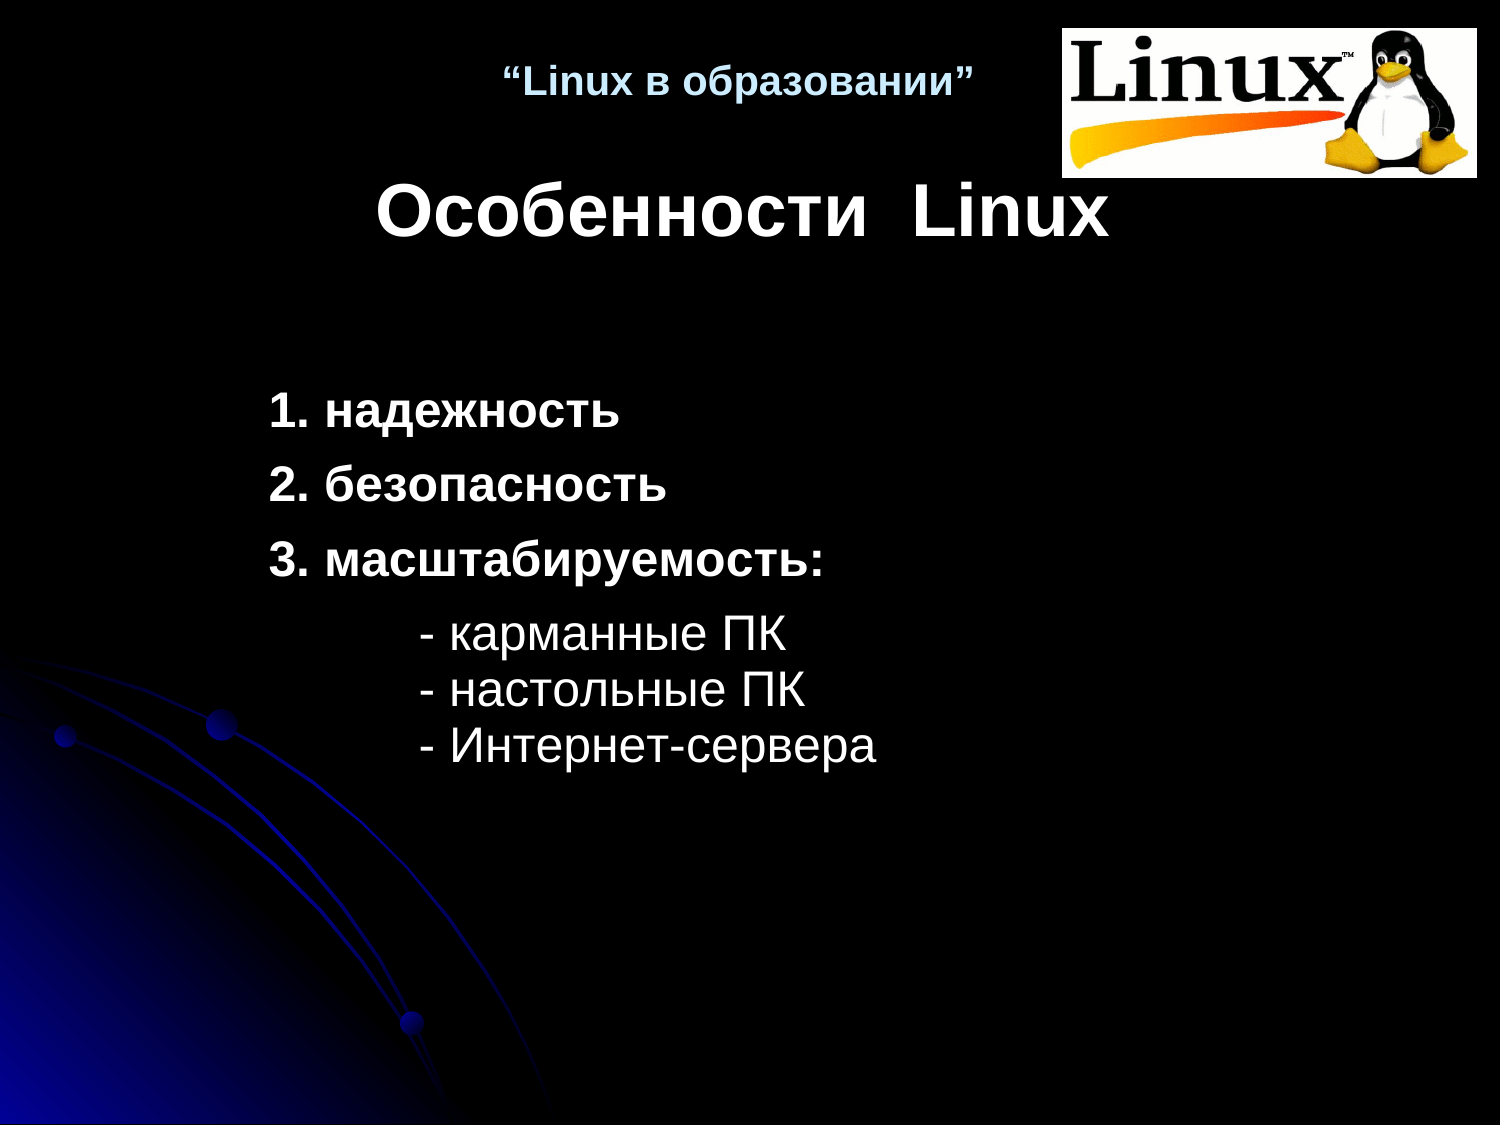

“Linux в образовании”
Особенности Linux
1. надежность
2. безопасность
3. масштабируемость:
	- карманные ПК
	- настольные ПК
	- Интернет-сервера